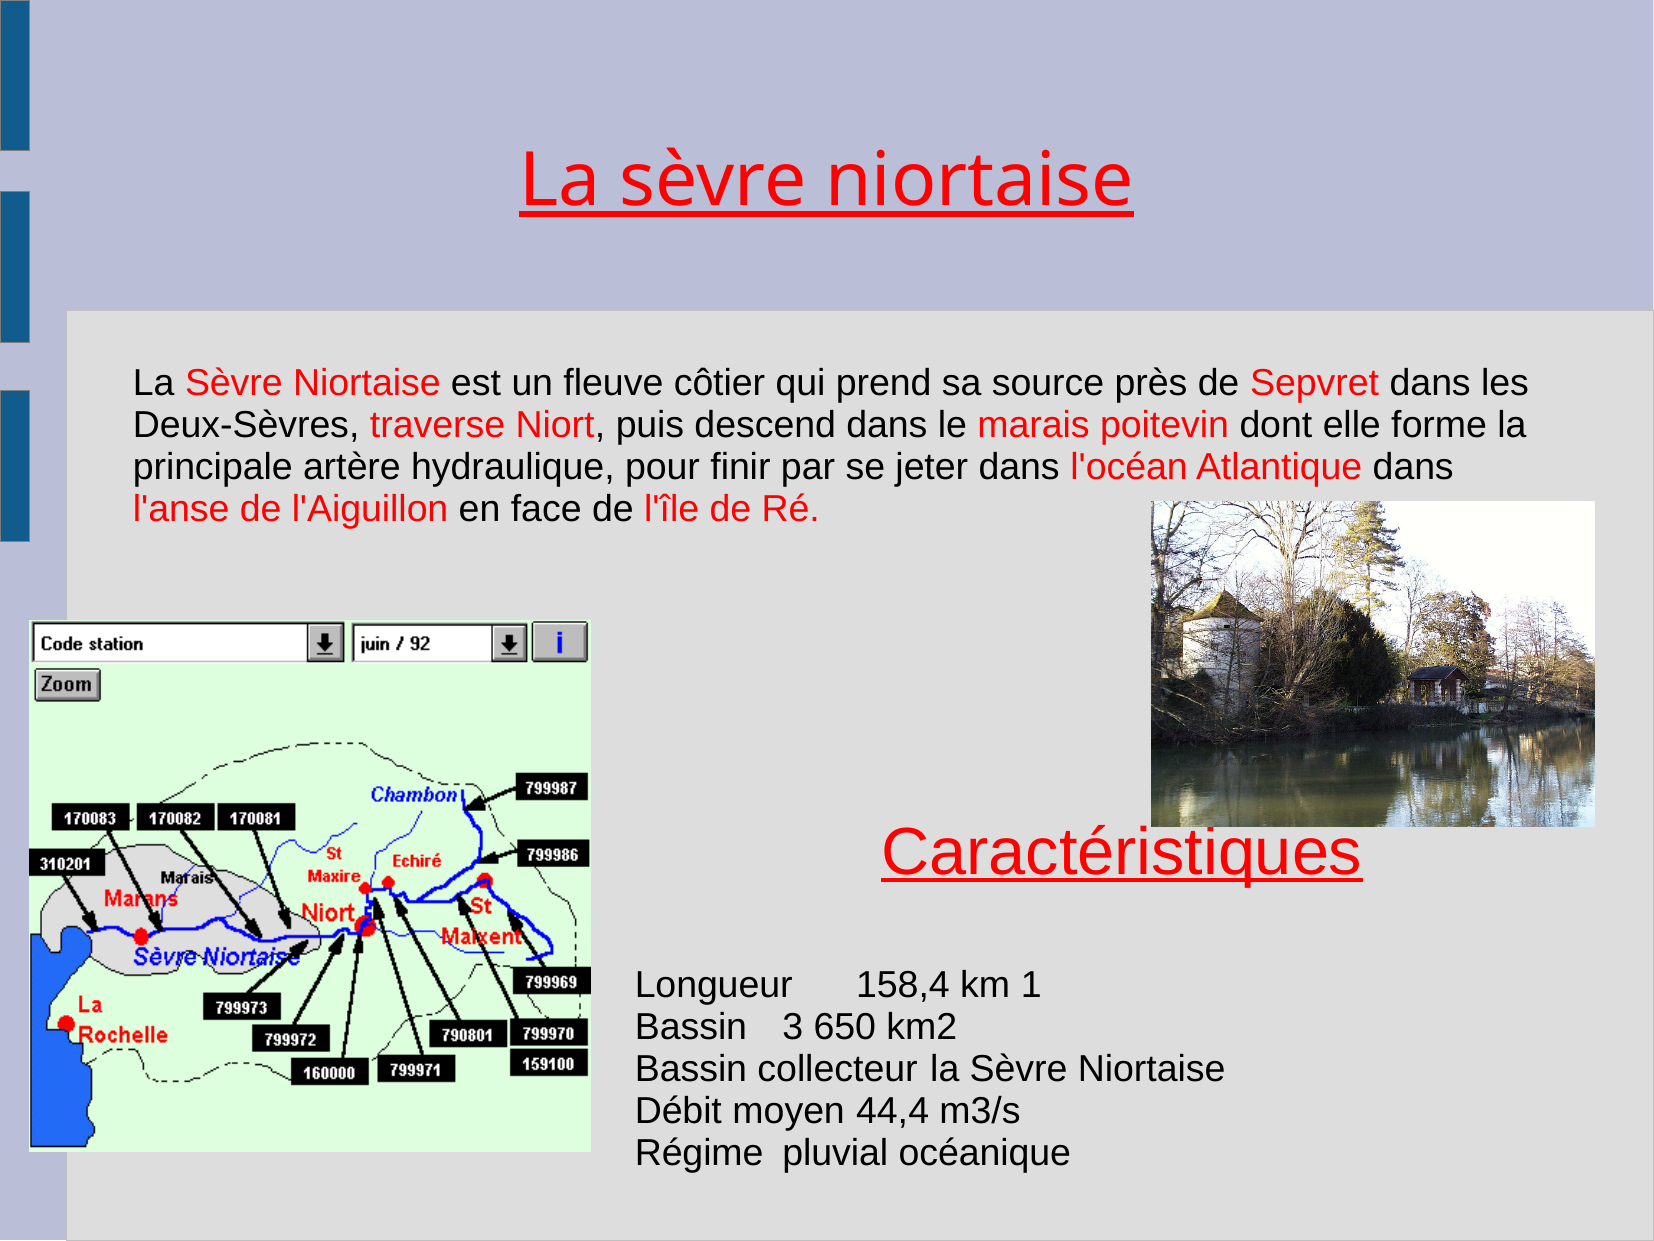

La sèvre niortaise
La Sèvre Niortaise est un fleuve côtier qui prend sa source près de Sepvret dans les Deux-Sèvres, traverse Niort, puis descend dans le marais poitevin dont elle forme la principale artère hydraulique, pour finir par se jeter dans l'océan Atlantique dans l'anse de l'Aiguillon en face de l'île de Ré.
Caractéristiques
Longueur	158,4 km 1
Bassin	3 650 km2
Bassin collecteur	la Sèvre Niortaise
Débit moyen	44,4 m3/s
Régime	pluvial océanique